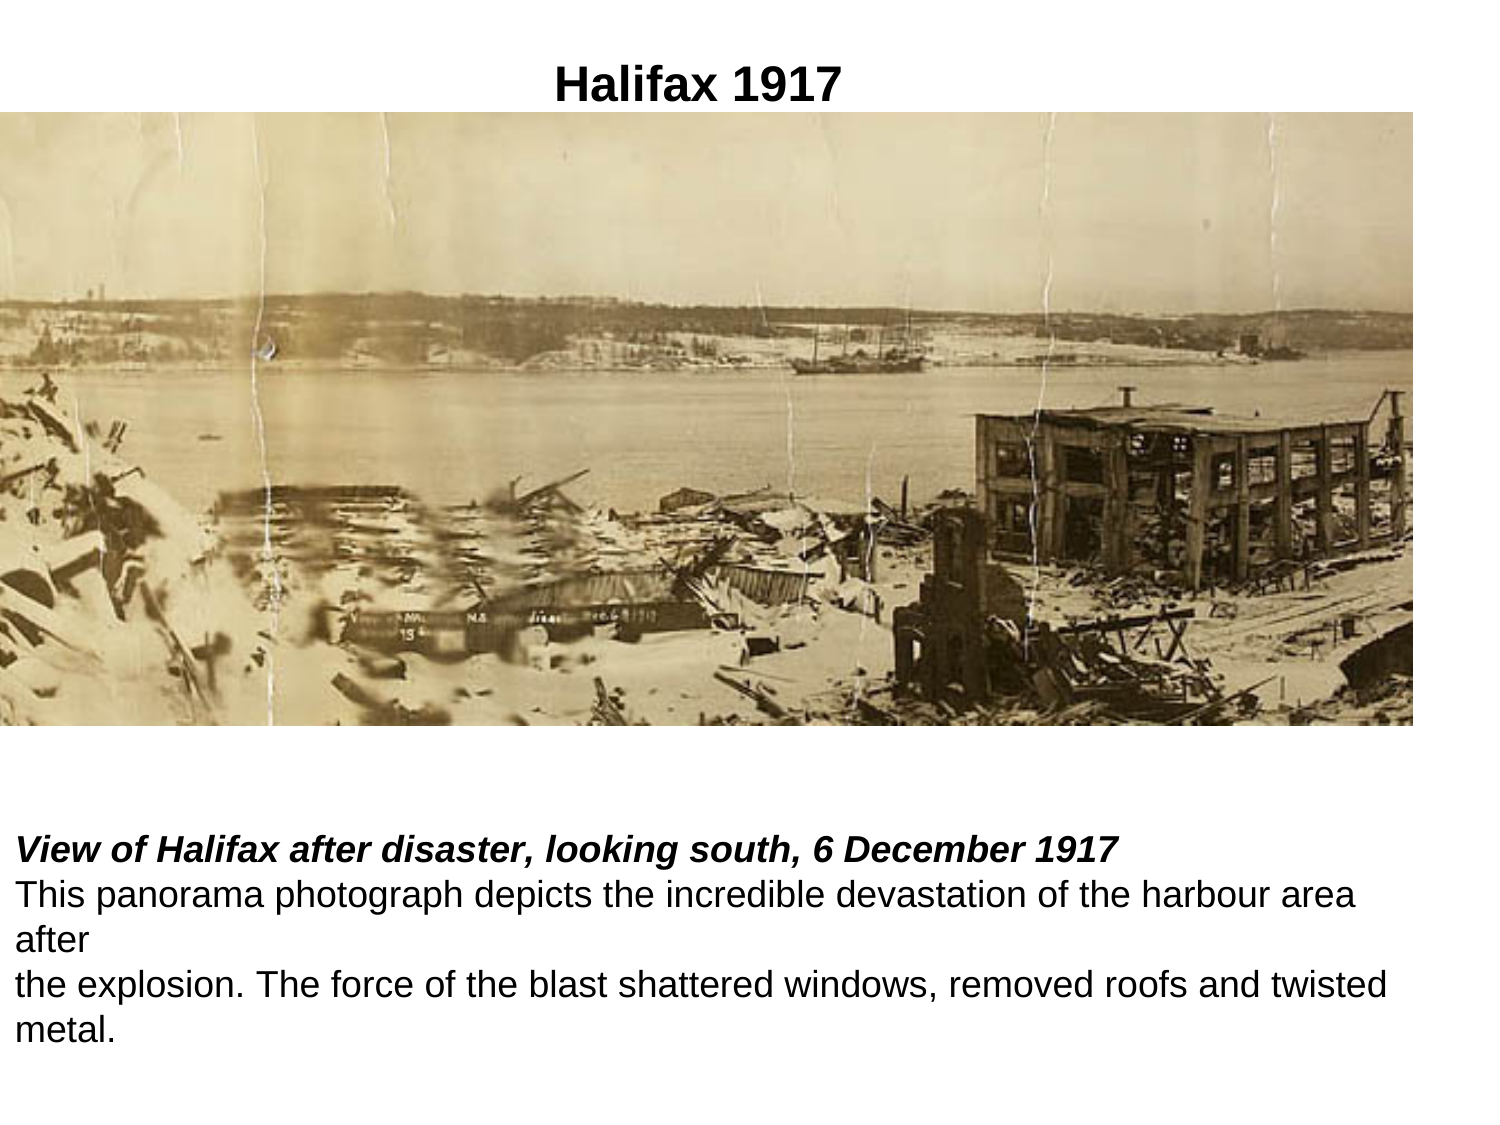

Halifax 1917
View of Halifax after disaster, looking south, 6 December 1917
This panorama photograph depicts the incredible devastation of the harbour area after
the explosion. The force of the blast shattered windows, removed roofs and twisted metal.